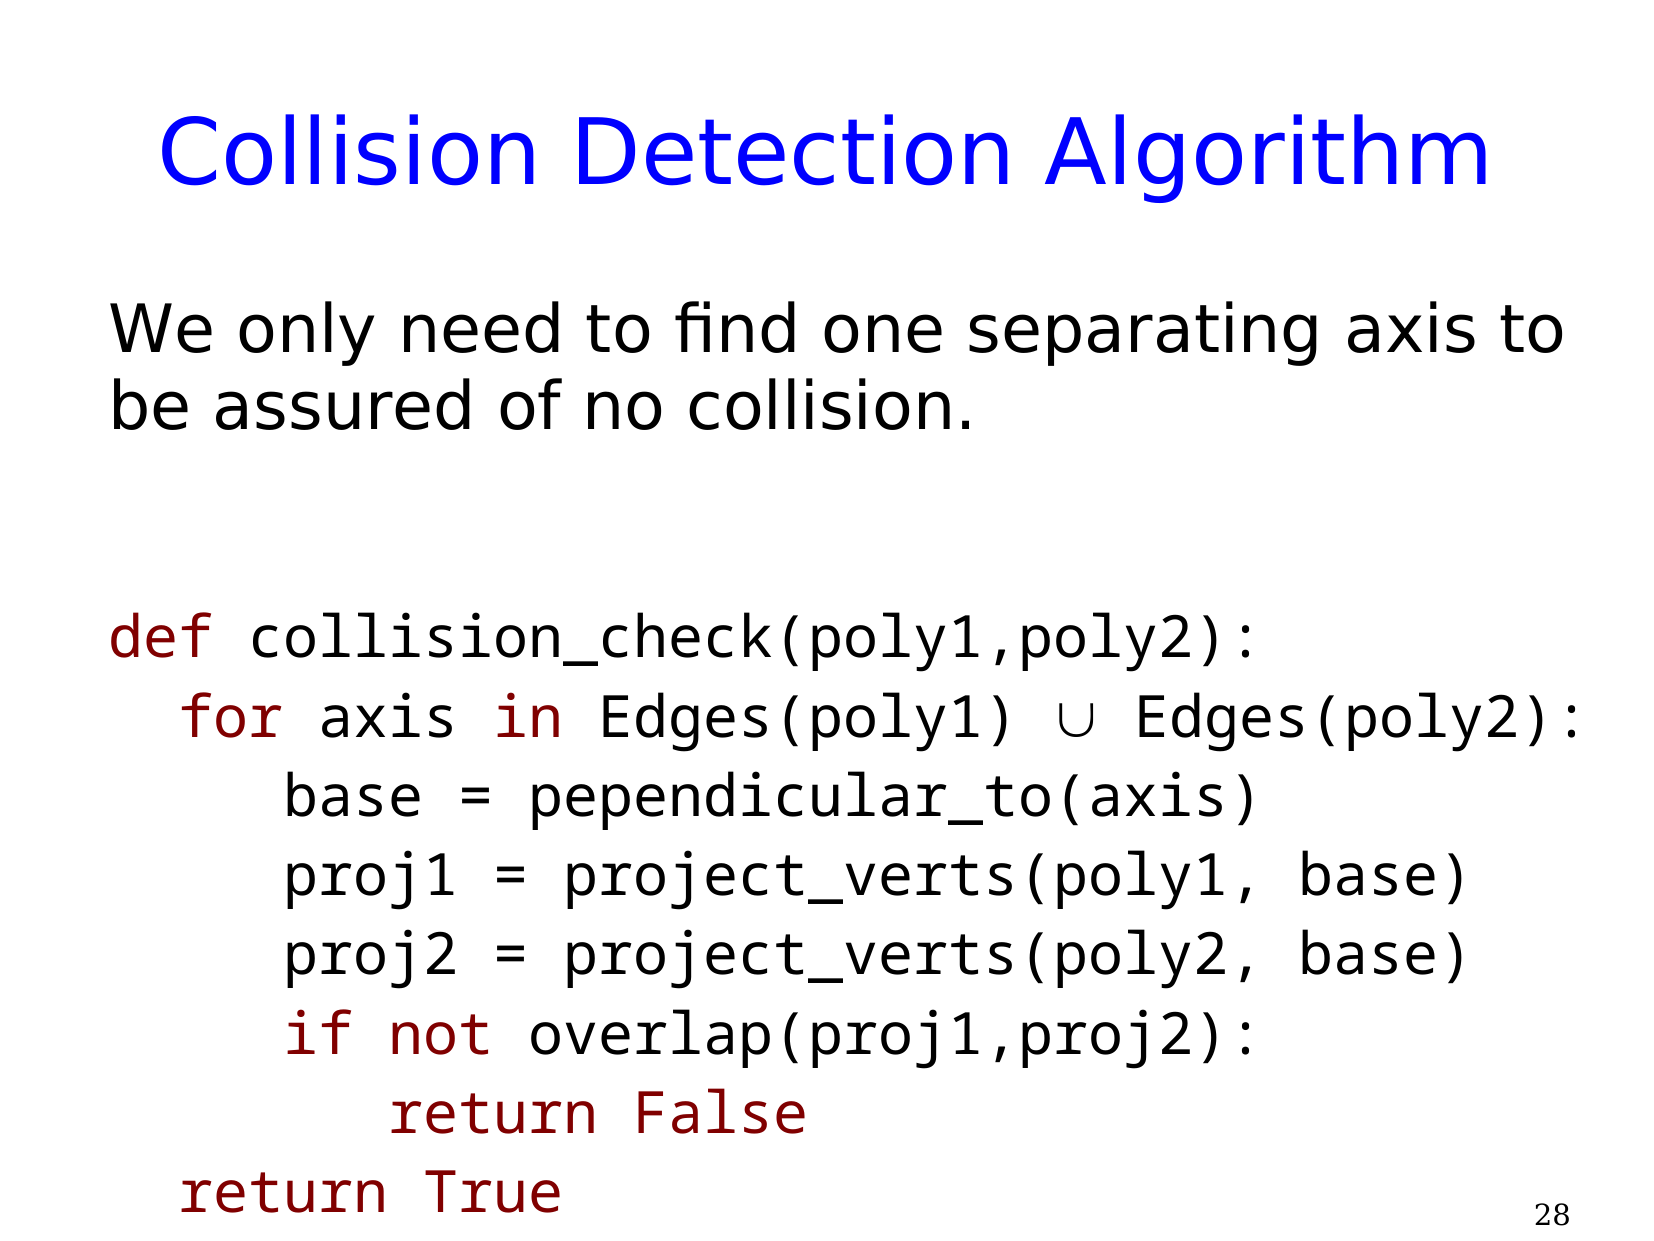

# Collision Detection Algorithm
We only need to find one separating axis to be assured of no collision.
def collision_check(poly1,poly2):
 for axis in Edges(poly1) È Edges(poly2):
 base = pependicular_to(axis)
 proj1 = project_verts(poly1, base)
 proj2 = project_verts(poly2, base)
 if not overlap(proj1,proj2):
 return False
 return True
28